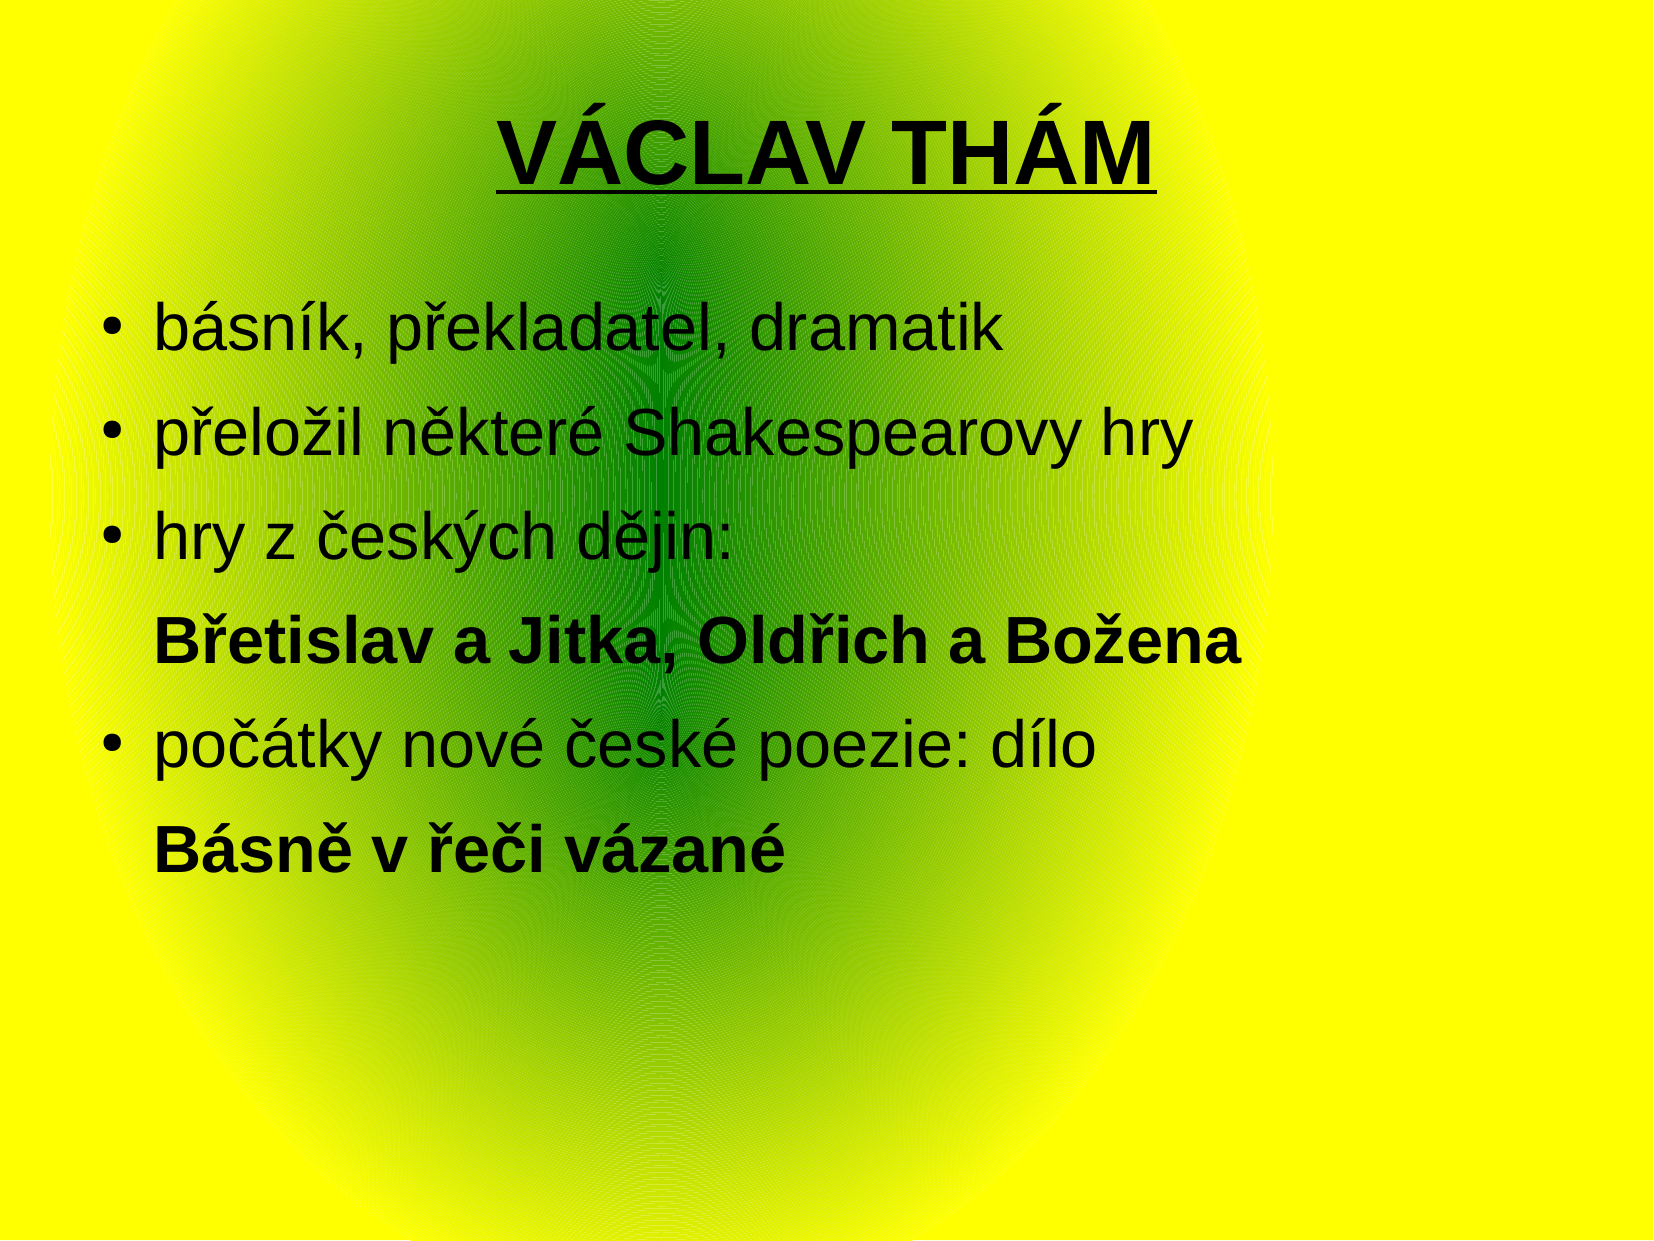

# VÁCLAV THÁM
básník, překladatel, dramatik
přeložil některé Shakespearovy hry
hry z českých dějin:
Břetislav a Jitka, Oldřich a Božena
počátky nové české poezie: dílo
Básně v řeči vázané